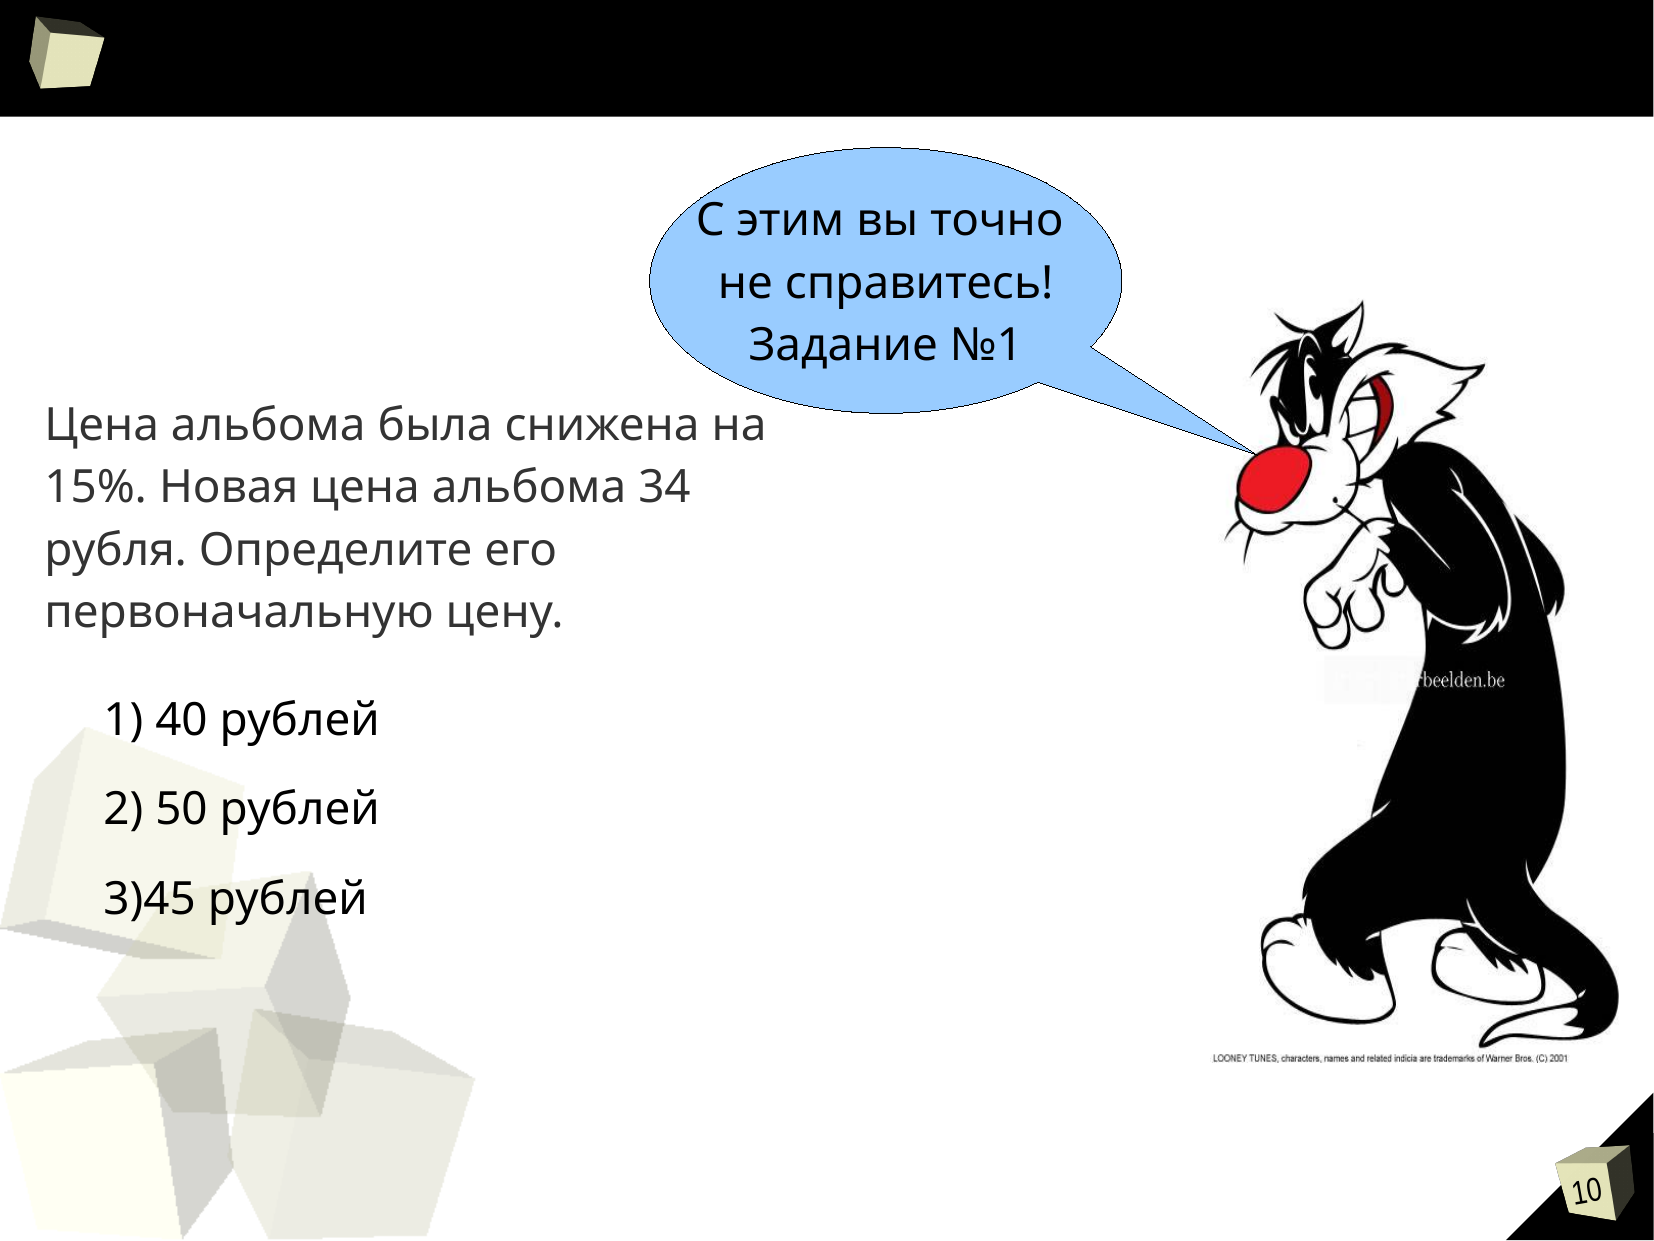

С этим вы точно
не справитесь!
Задание №1
Цена альбома была снижена на 15%. Новая цена альбома 34 рубля. Определите его первоначальную цену.
1) 40 рублей
2) 50 рублей
3)45 рублей